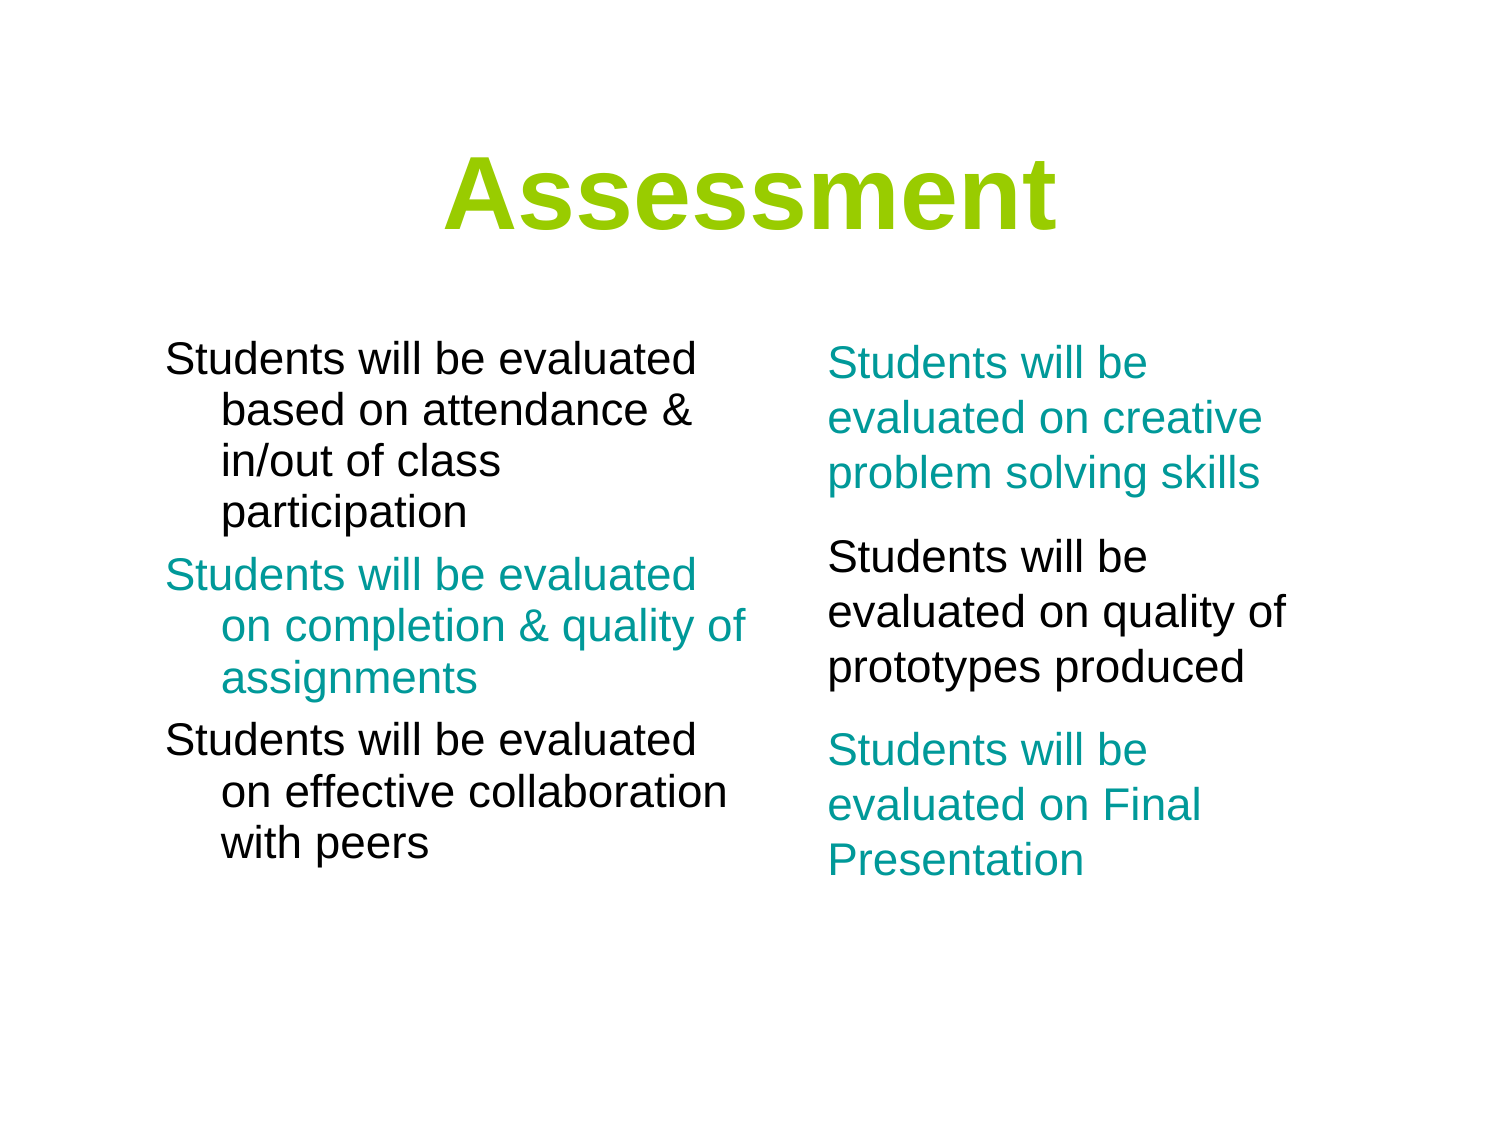

# Assessment
Students will be evaluated based on attendance & in/out of class participation
Students will be evaluated on completion & quality of assignments
Students will be evaluated on effective collaboration with peers
Students will be evaluated on creative problem solving skills
Students will be evaluated on quality of prototypes produced
Students will be evaluated on Final Presentation